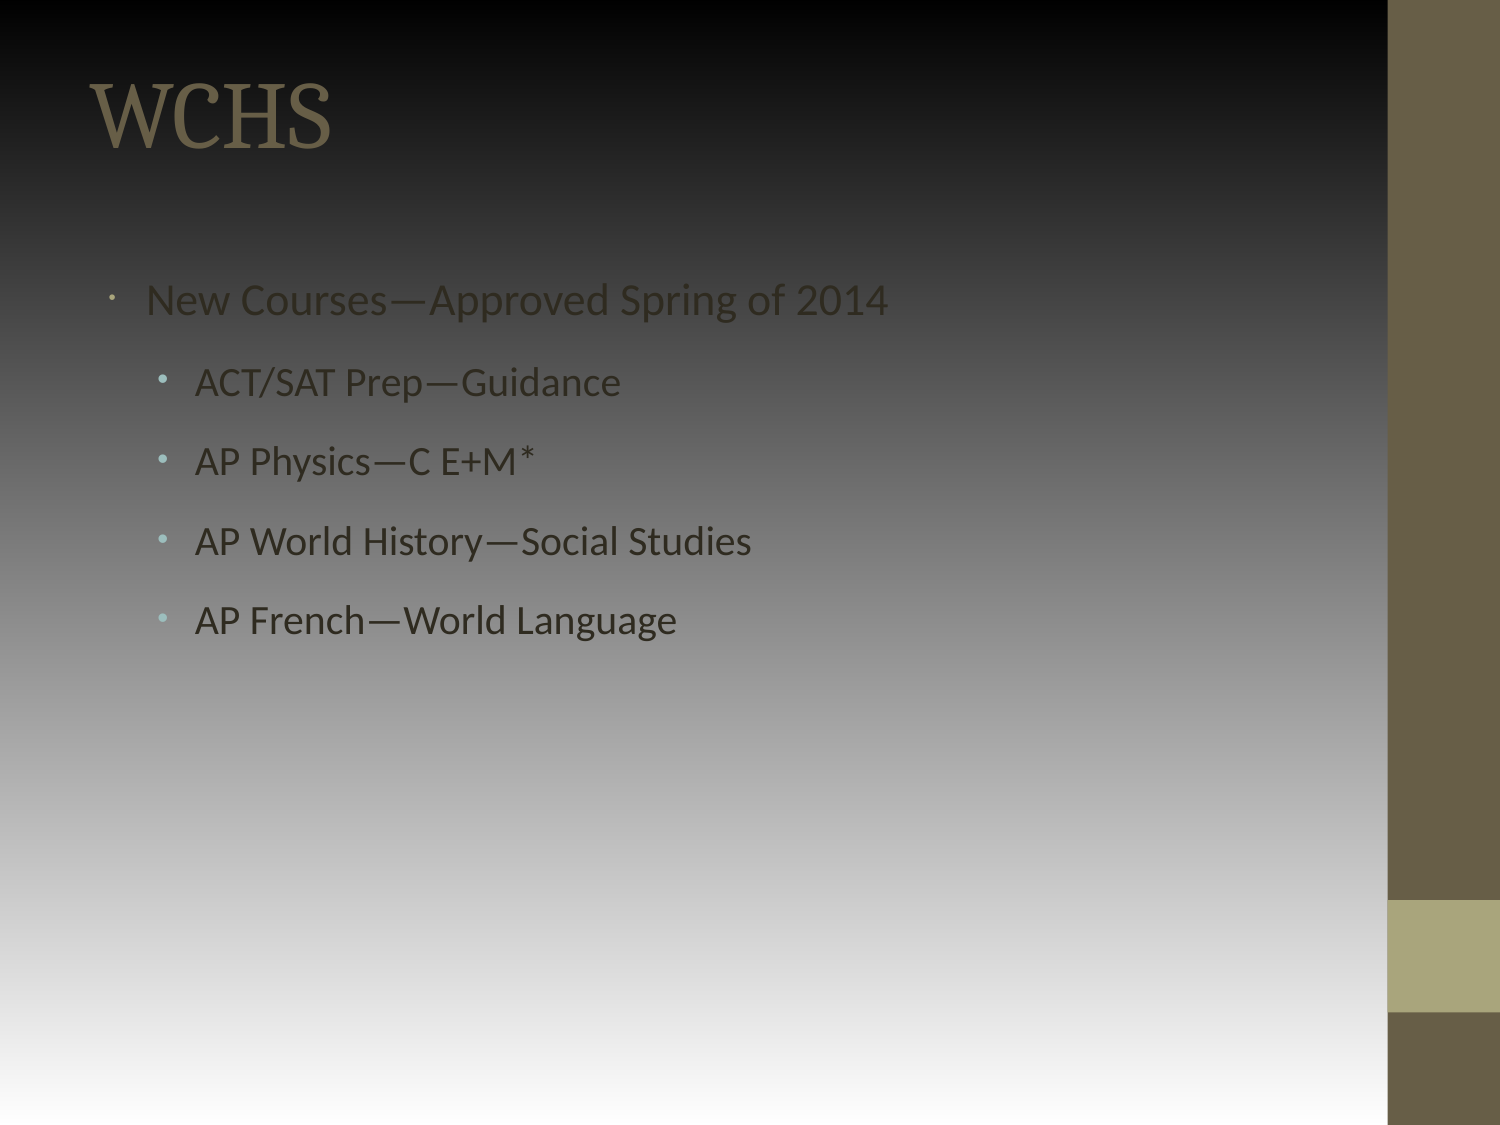

# WCHS
New Courses—Approved Spring of 2014
ACT/SAT Prep—Guidance
AP Physics—C E+M*
AP World History—Social Studies
AP French—World Language